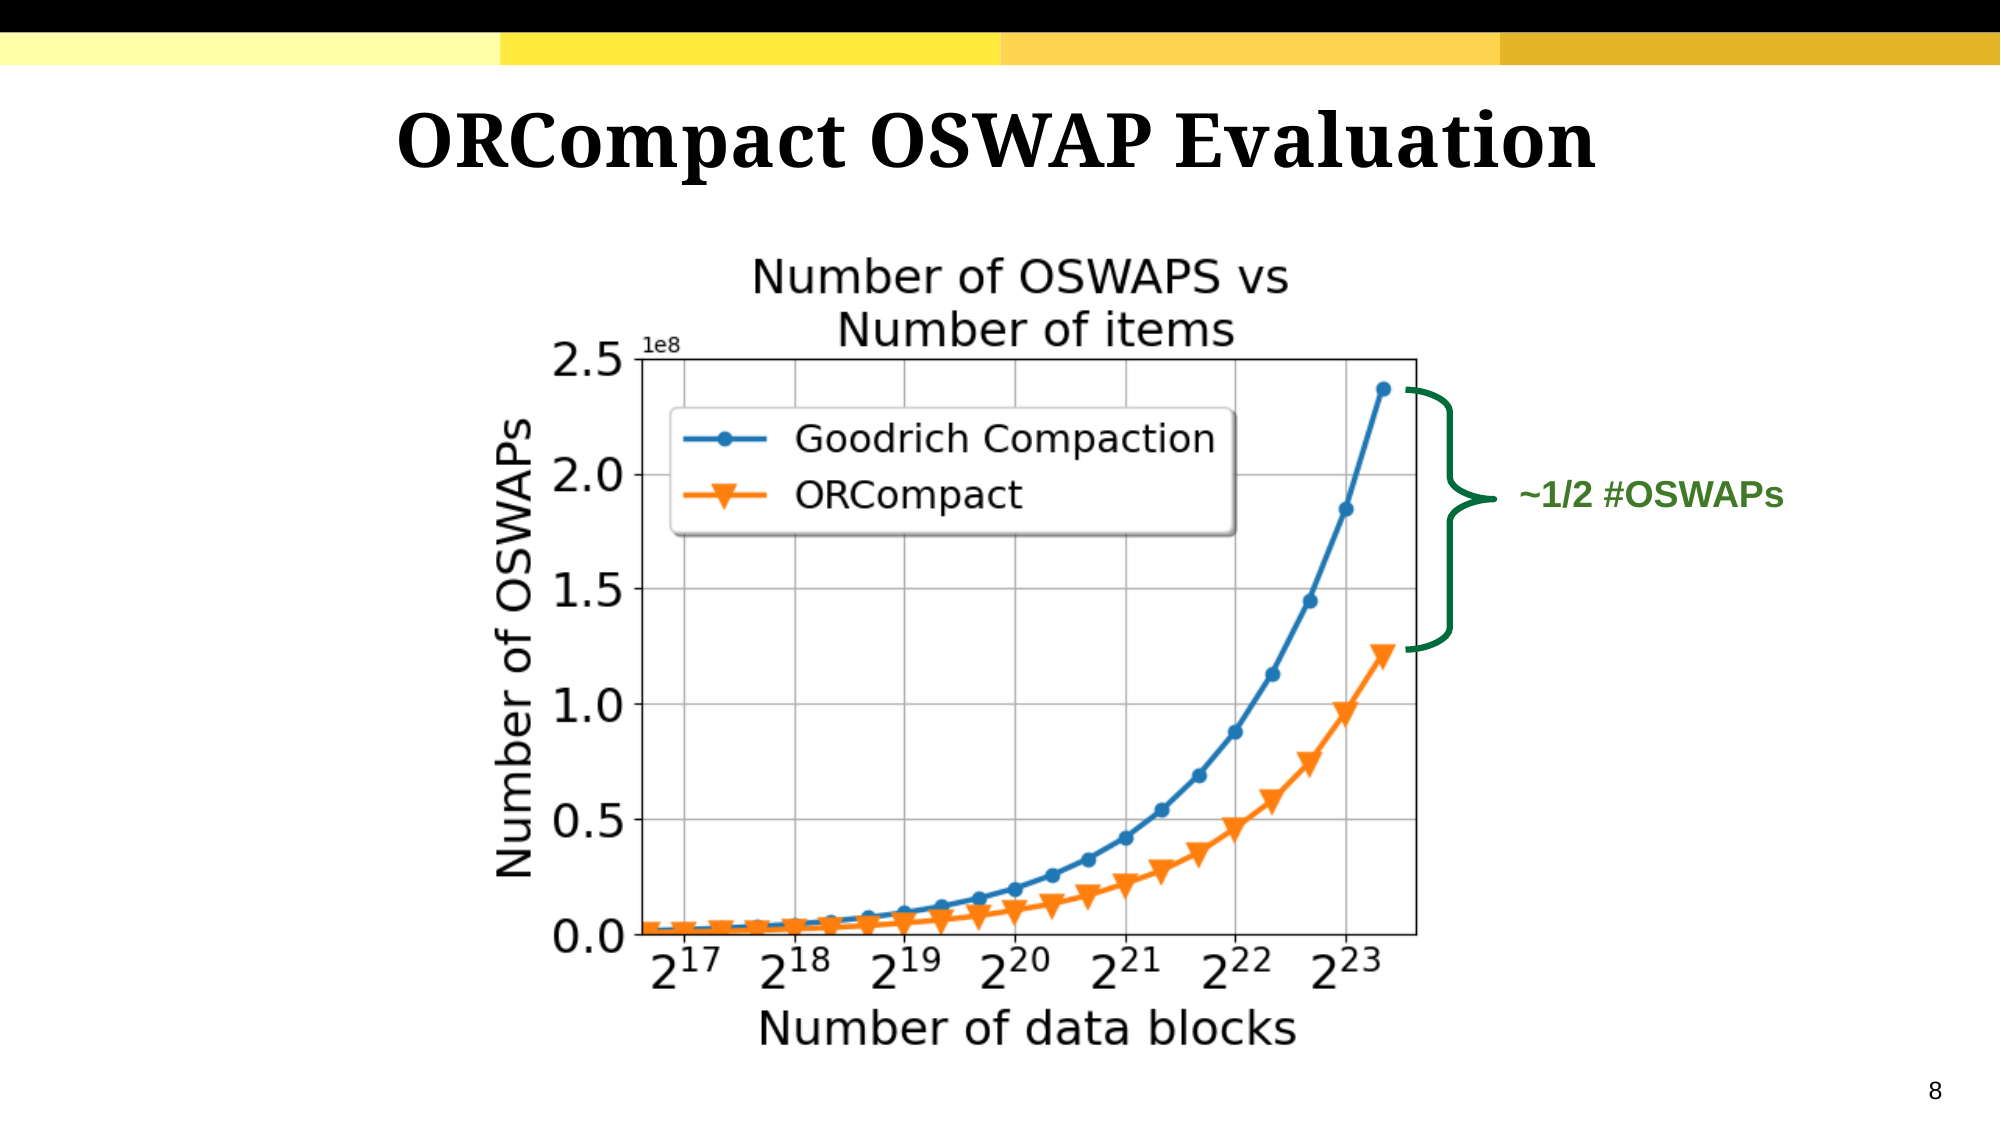

# ORCompact OSWAP Evaluation
 ~1/2 #OSWAPs
8